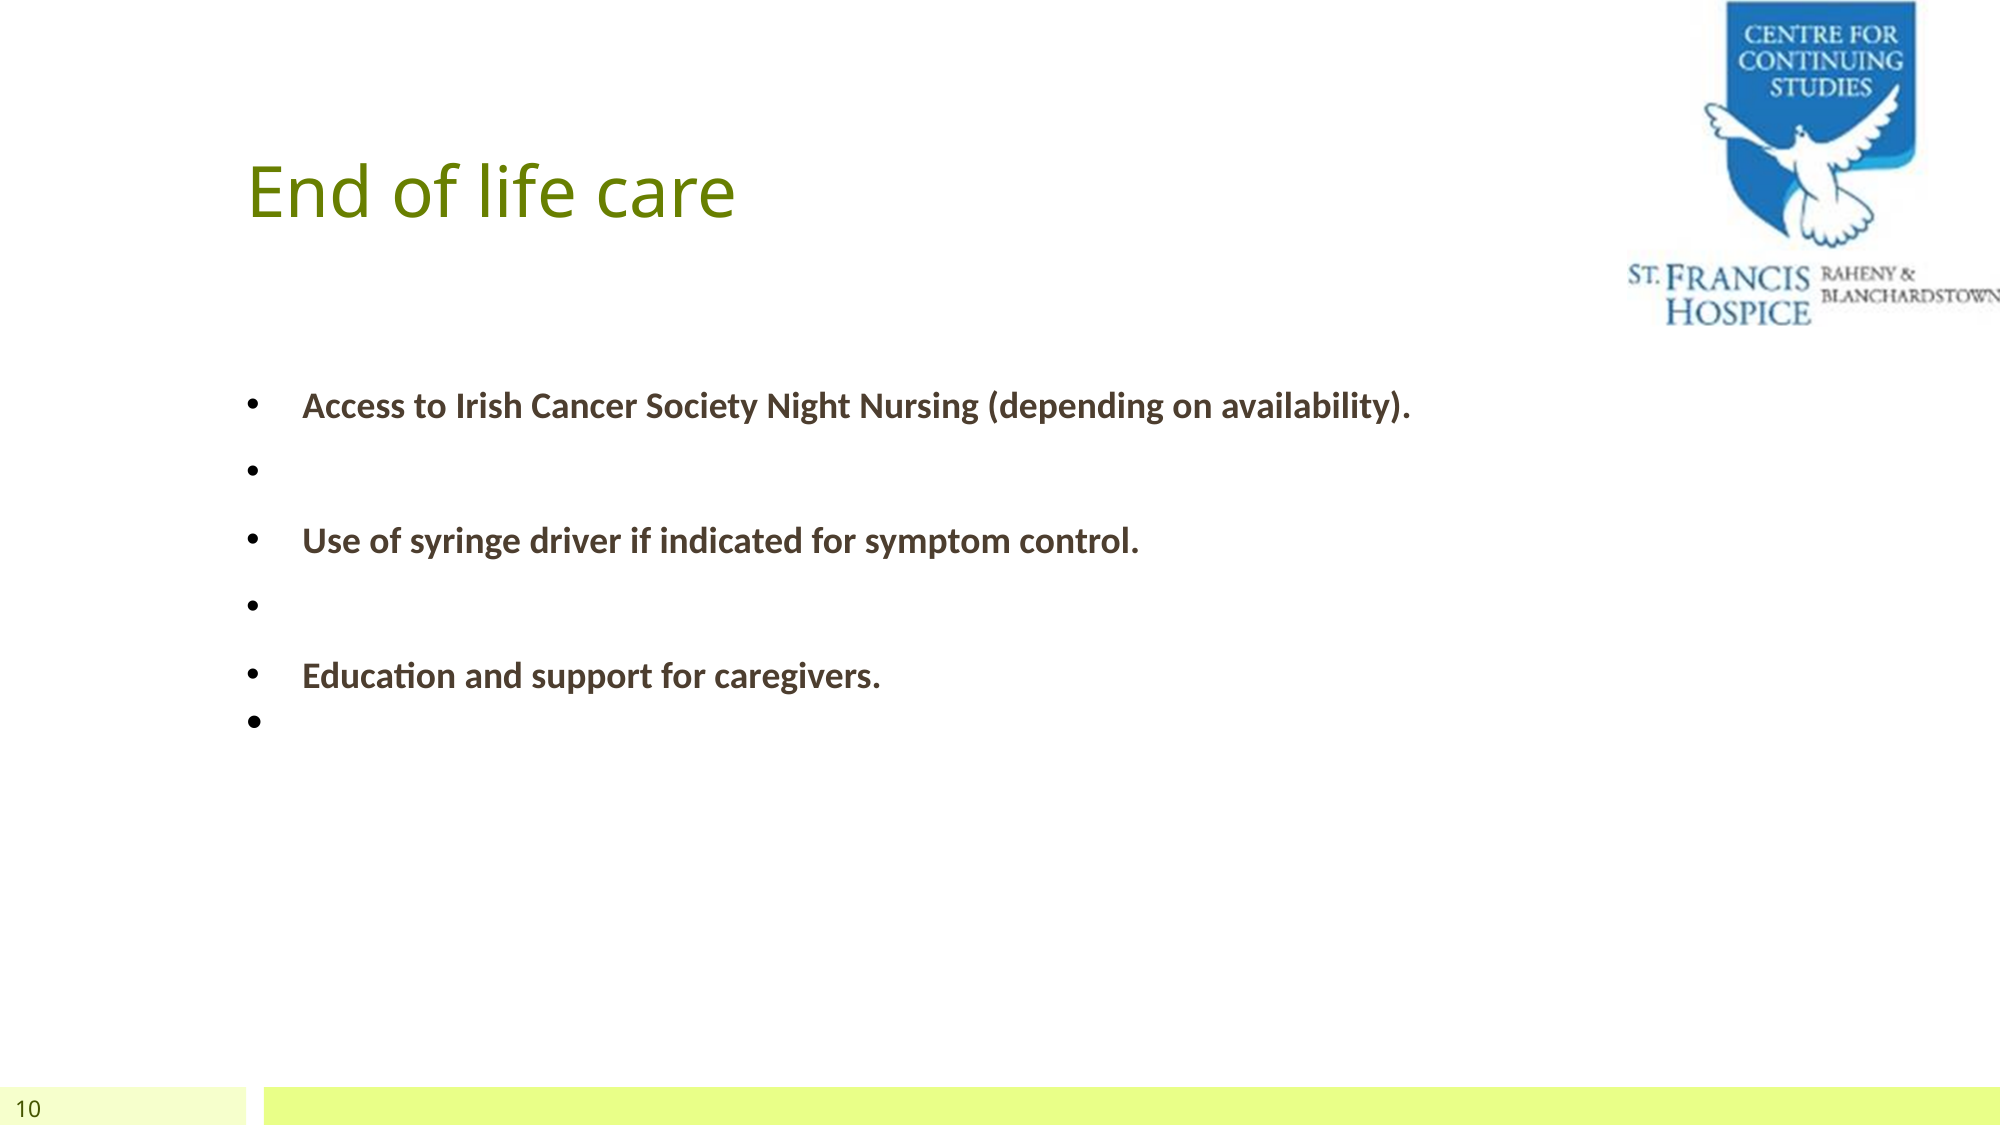

# End of life care
Access to Irish Cancer Society Night Nursing (depending on availability).
Use of syringe driver if indicated for symptom control.
Education and support for caregivers.